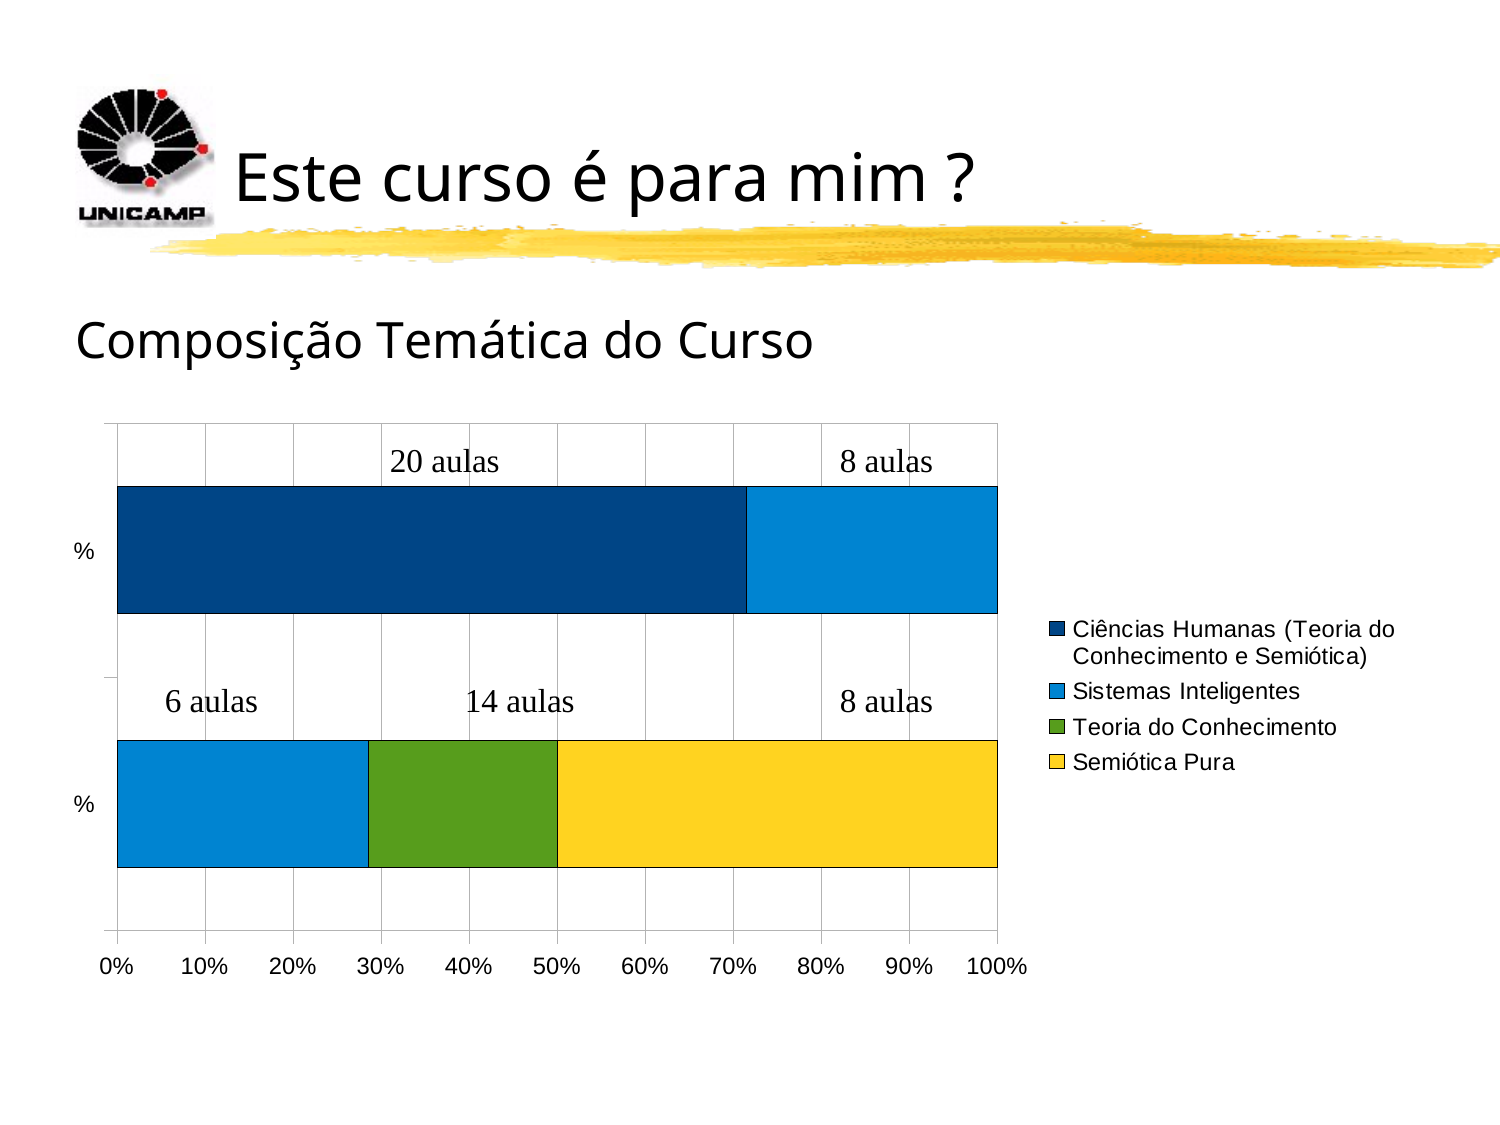

# Este curso é para mim ?
Composição Temática do Curso
### Chart
| Category | Ciências Humanas (Teoria do Conhecimento e Semiótica) | Sistemas Inteligentes | Teoria do Conhecimento | Semiótica Pura |
|---|---|---|---|---|
| % | 20.0 | 8.0 | None | None |
| % | 0.0 | 8.0 | 6.0 | 14.0 |20 aulas
8 aulas
6 aulas
14 aulas
8 aulas